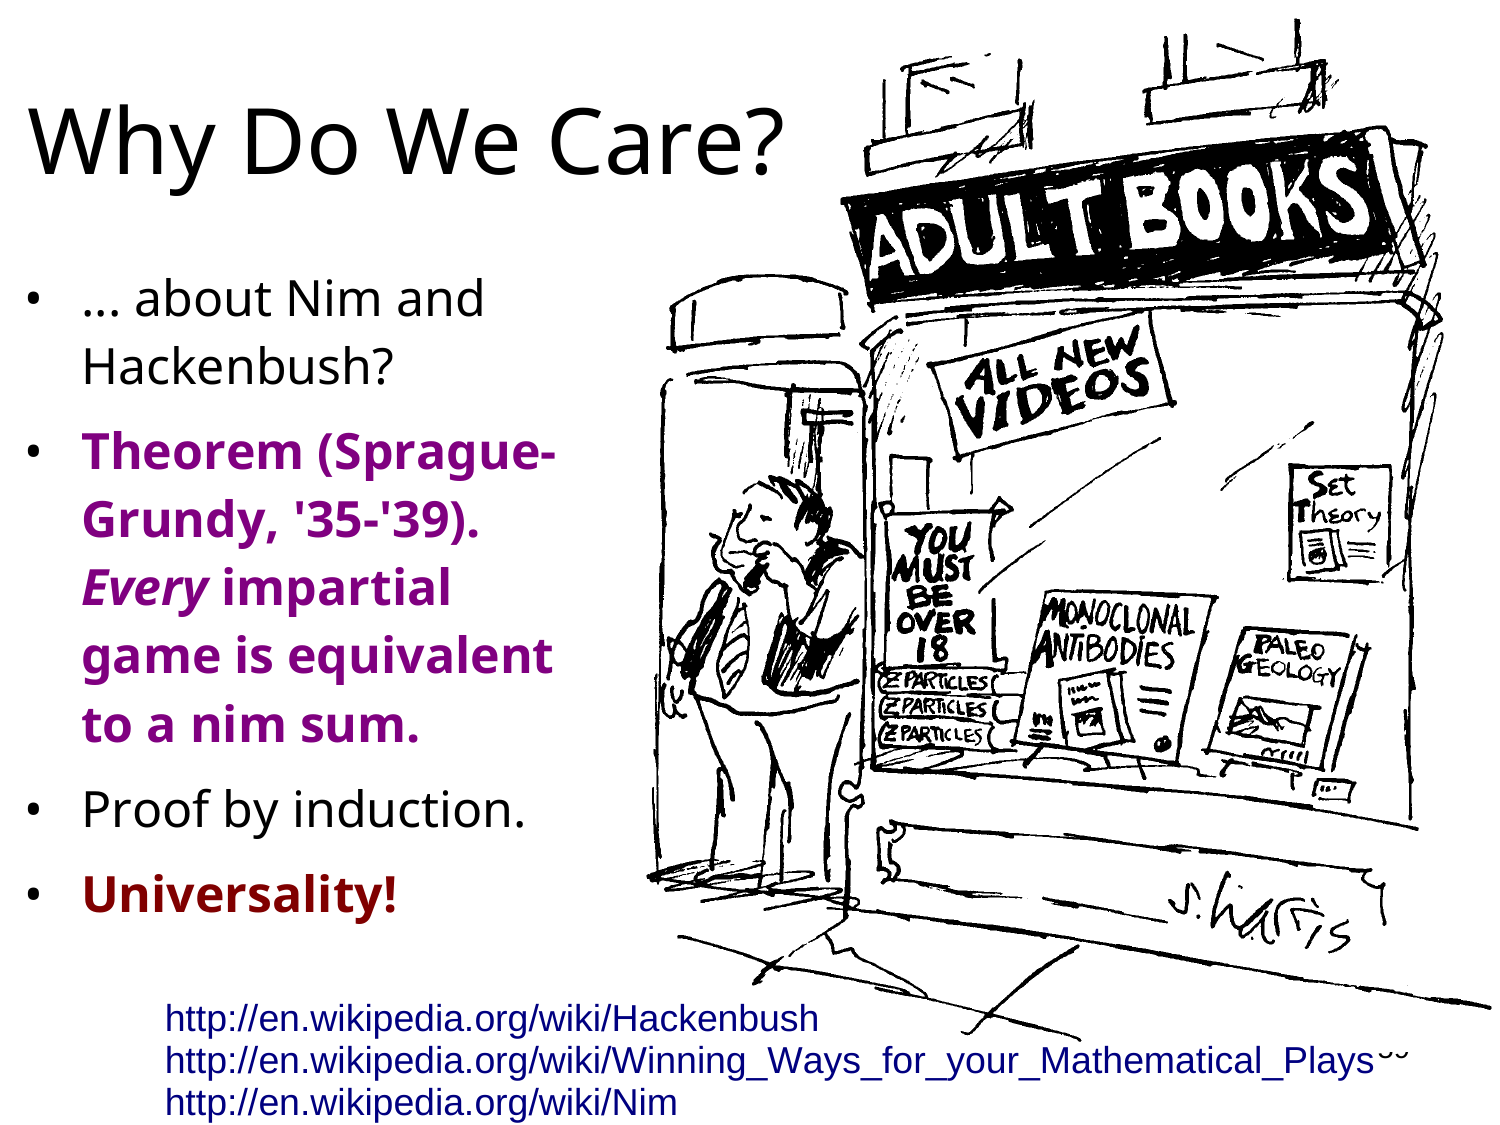

# Why Do We Care?
... about Nim and Hackenbush?
Theorem (Sprague-Grundy, '35-'39). Every impartial game is equivalent to a nim sum.
Proof by induction.
Universality!
http://en.wikipedia.org/wiki/Hackenbush
http://en.wikipedia.org/wiki/Winning_Ways_for_your_Mathematical_Plays
http://en.wikipedia.org/wiki/Nim
59